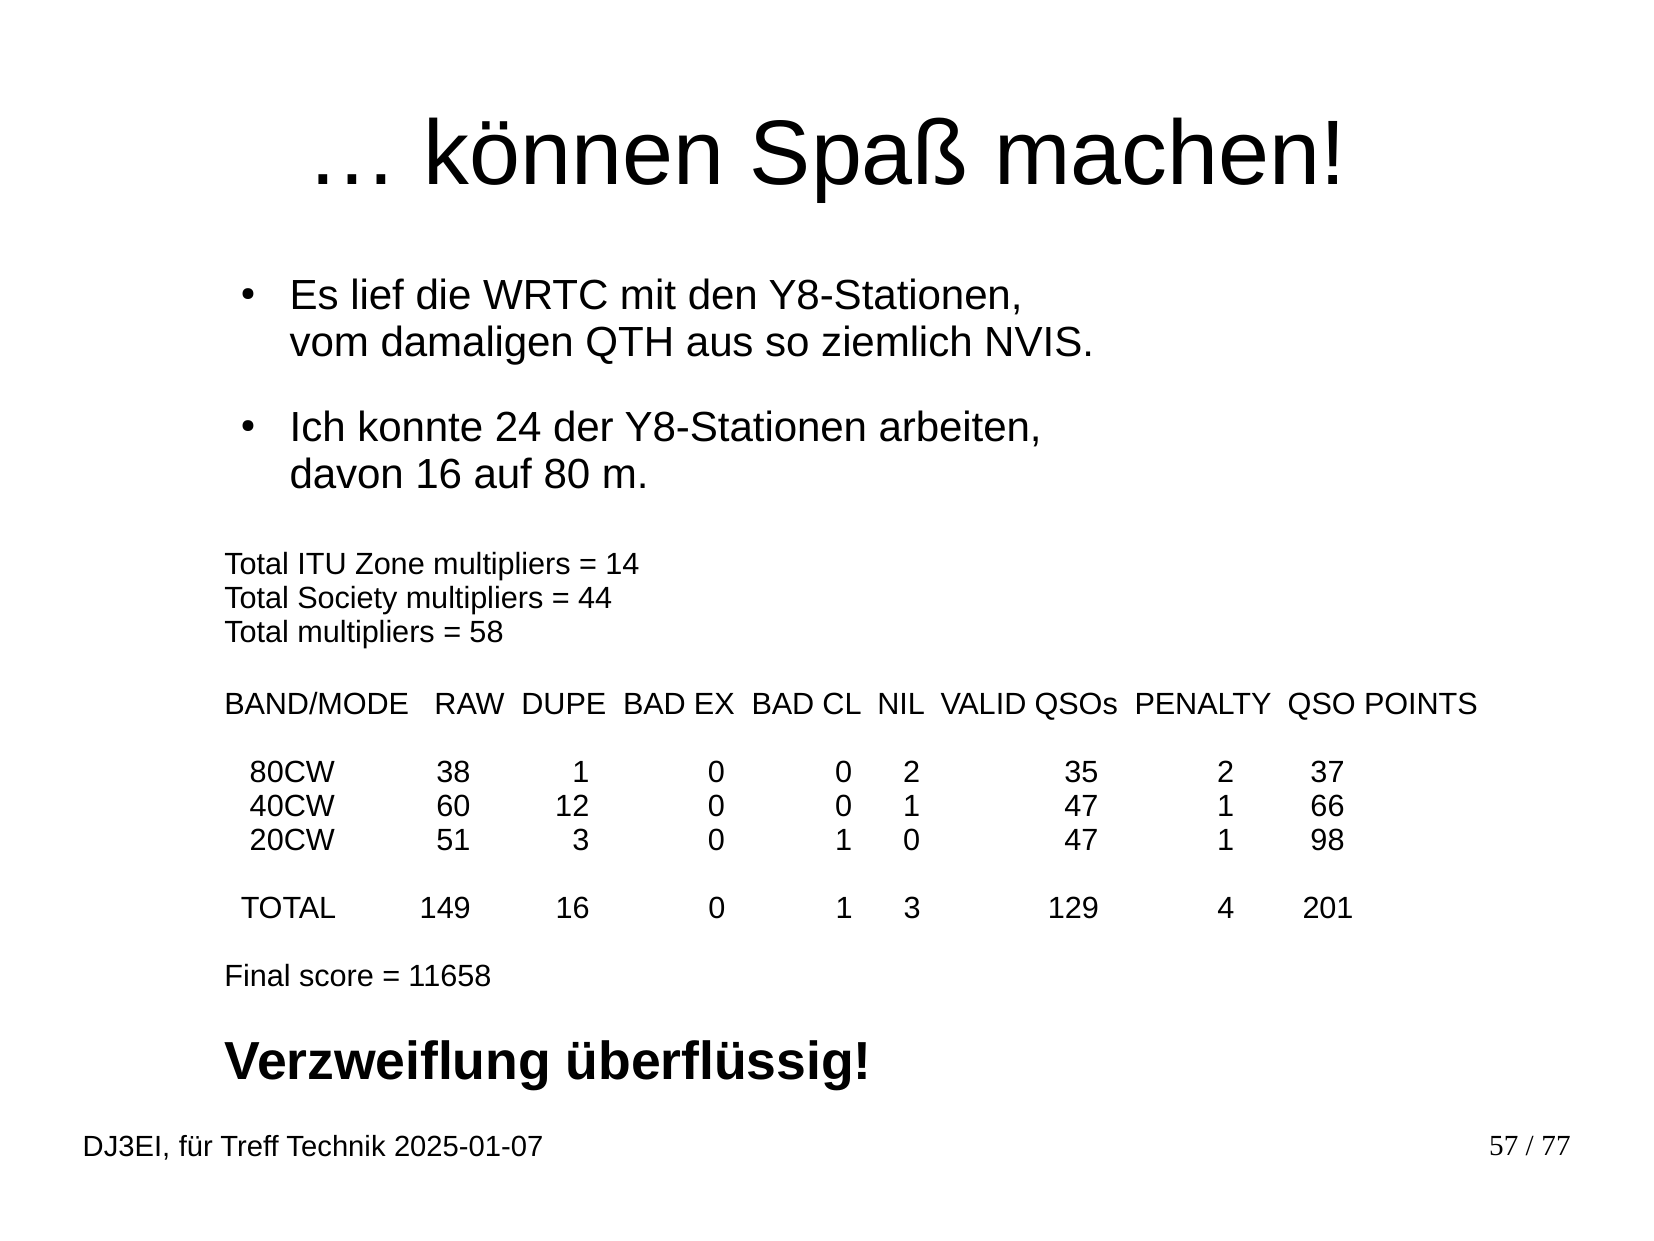

# … können Spaß machen!
Es lief die WRTC mit den Y8-Stationen,
vom damaligen QTH aus so ziemlich NVIS.
Ich konnte 24 der Y8-Stationen arbeiten,
davon 16 auf 80 m.
Total ITU Zone multipliers = 14
Total Society multipliers = 44
Total multipliers = 58
BAND/MODE RAW DUPE BAD EX BAD CL NIL VALID QSOs PENALTY QSO POINTS
 80CW 38 1 0 0 2 35 2 37
 40CW 60 12 0 0 1 47 1 66
 20CW 51 3 0 1 0 47 1 98
 TOTAL 149 16 0 1 3 129 4 201
Final score = 11658
Verzweiflung überflüssig!
57